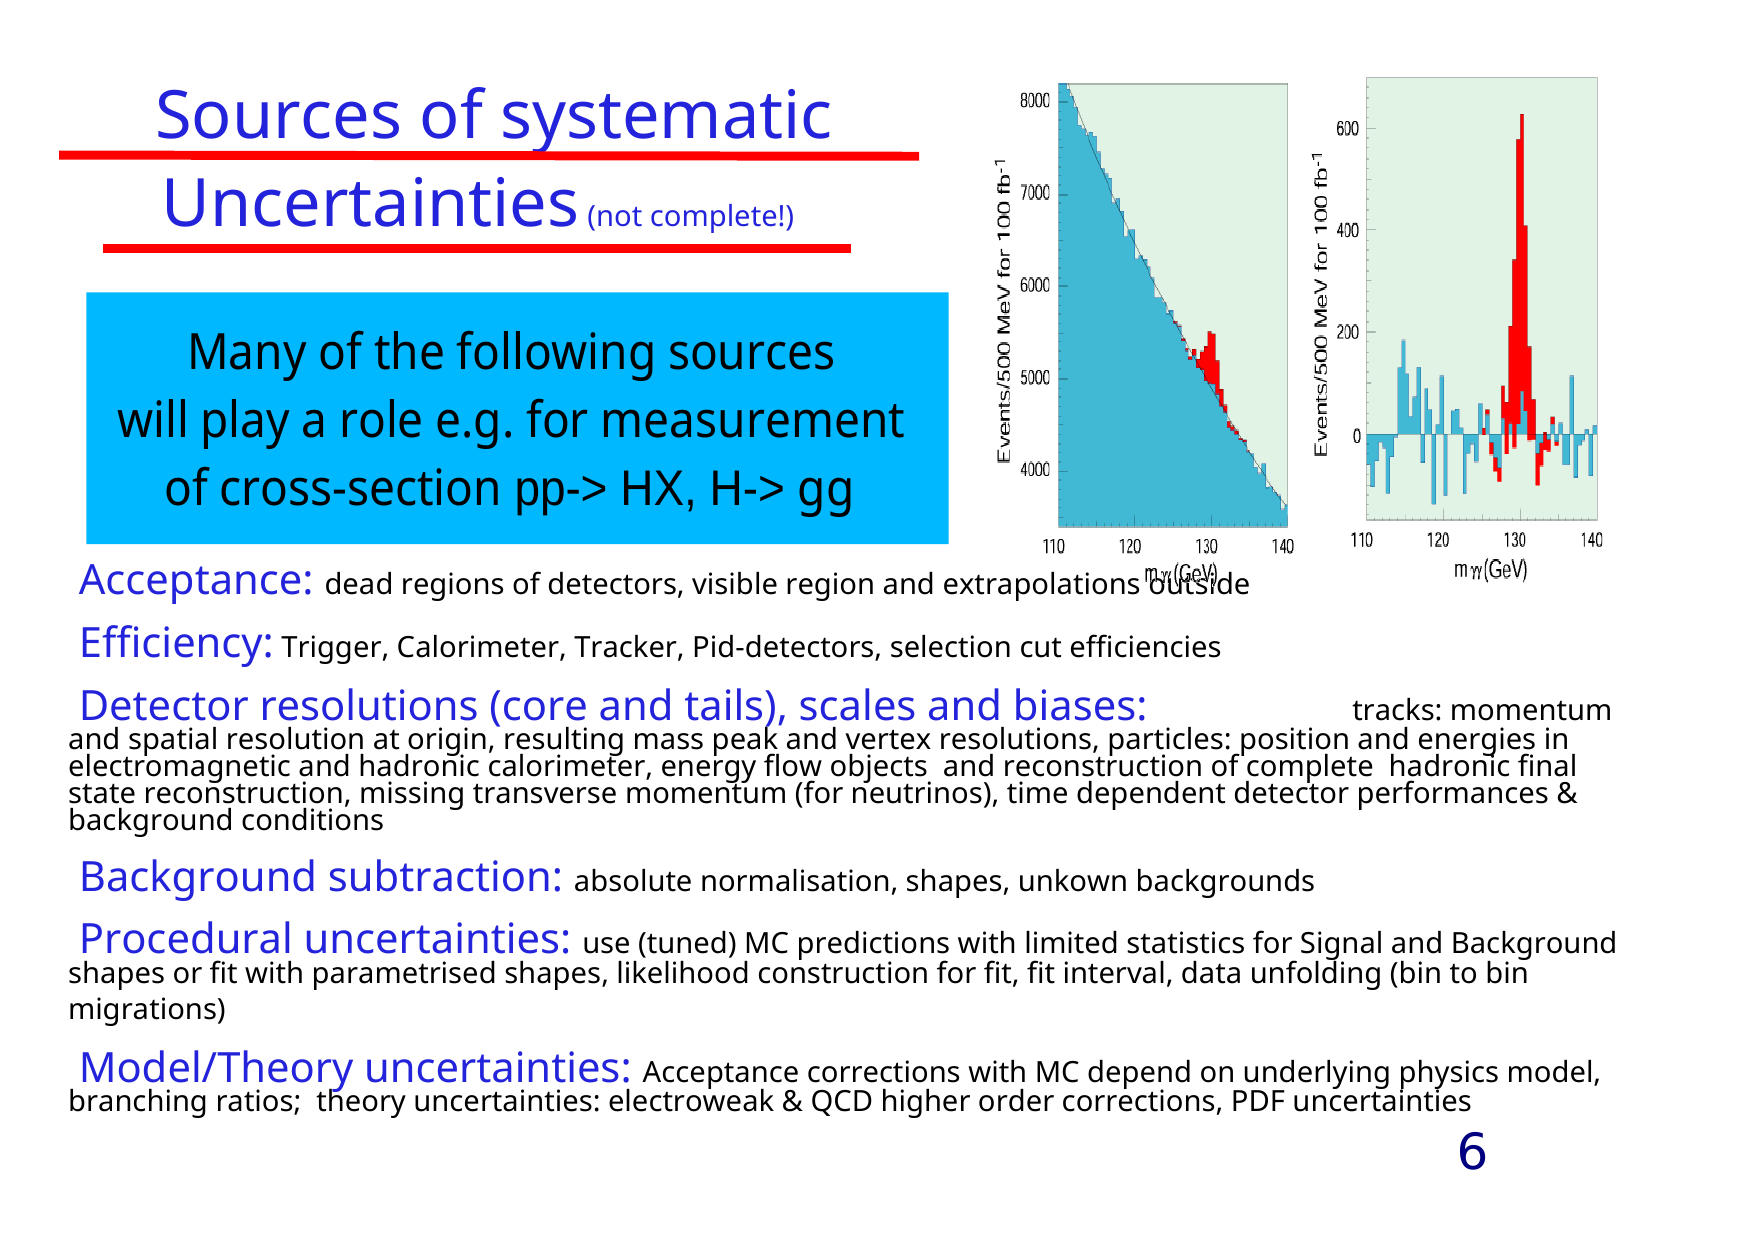

# Sources of systematic
Uncertainties (not complete!)
Many of the following sources
will play a role e.g. for measurement
of cross-section pp-> HX, H-> gg
 Acceptance: dead regions of detectors, visible region and extrapolations outside
 Efficiency: Trigger, Calorimeter, Tracker, Pid-detectors, selection cut efficiencies
 Detector resolutions (core and tails), scales and biases: tracks: momentum and spatial resolution at origin, resulting mass peak and vertex resolutions, particles: position and energies in electromagnetic and hadronic calorimeter, energy flow objects and reconstruction of complete hadronic final state reconstruction, missing transverse momentum (for neutrinos), time dependent detector performances & background conditions
 Background subtraction: absolute normalisation, shapes, unkown backgrounds
 Procedural uncertainties: use (tuned) MC predictions with limited statistics for Signal and Background shapes or fit with parametrised shapes, likelihood construction for fit, fit interval, data unfolding (bin to bin migrations)
 Model/Theory uncertainties: Acceptance corrections with MC depend on underlying physics model, branching ratios; theory uncertainties: electroweak & QCD higher order corrections, PDF uncertainties